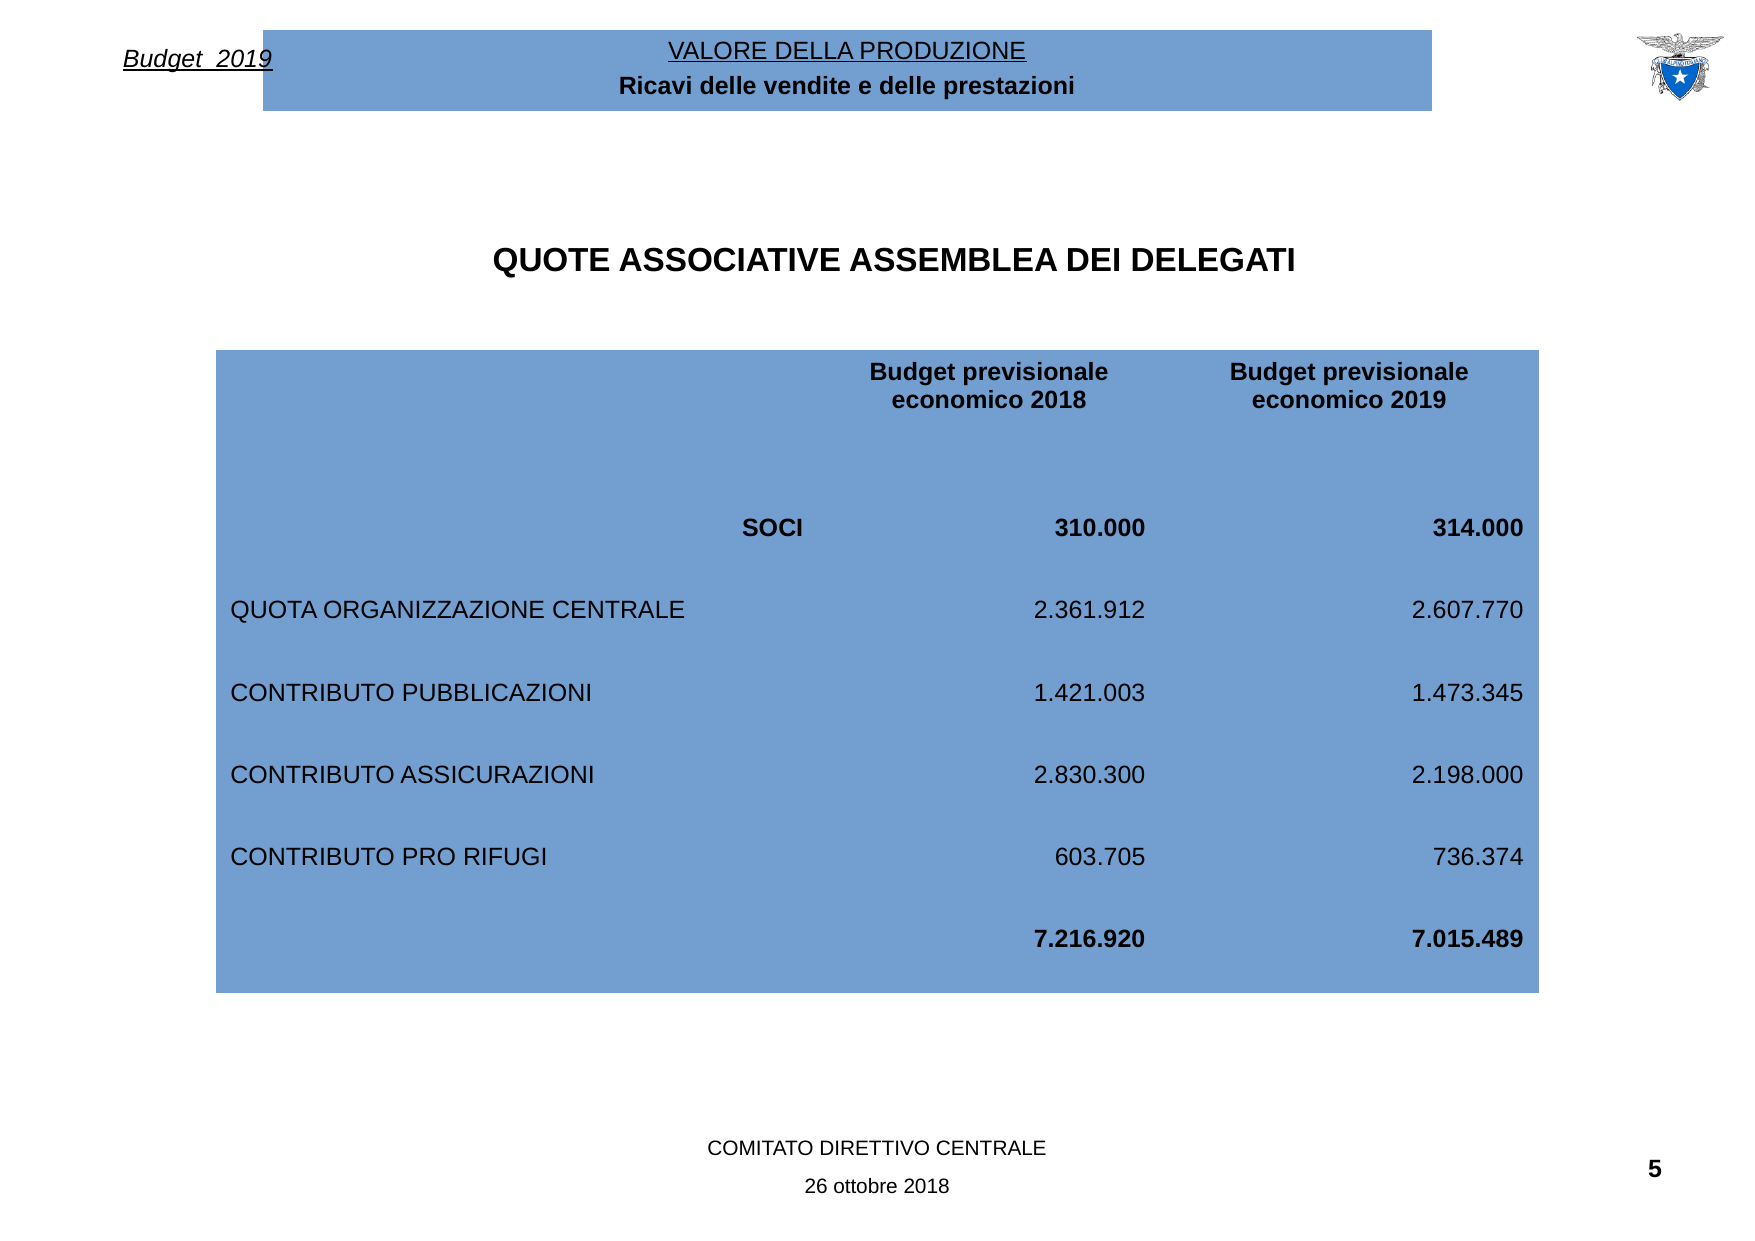

| VALORE DELLA PRODUZIONE Ricavi delle vendite e delle prestazioni |
| --- |
Budget 2019
QUOTE ASSOCIATIVE ASSEMBLEA DEI DELEGATI
| | Budget previsionale economico 2018 | Budget previsionale economico 2019 |
| --- | --- | --- |
| SOCI | 310.000 | 314.000 |
| QUOTA ORGANIZZAZIONE CENTRALE | 2.361.912 | 2.607.770 |
| CONTRIBUTO PUBBLICAZIONI | 1.421.003 | 1.473.345 |
| CONTRIBUTO ASSICURAZIONI | 2.830.300 | 2.198.000 |
| CONTRIBUTO PRO RIFUGI | 603.705 | 736.374 |
| | 7.216.920 | 7.015.489 |
COMITATO DIRETTIVO CENTRALE
26 ottobre 2018
5